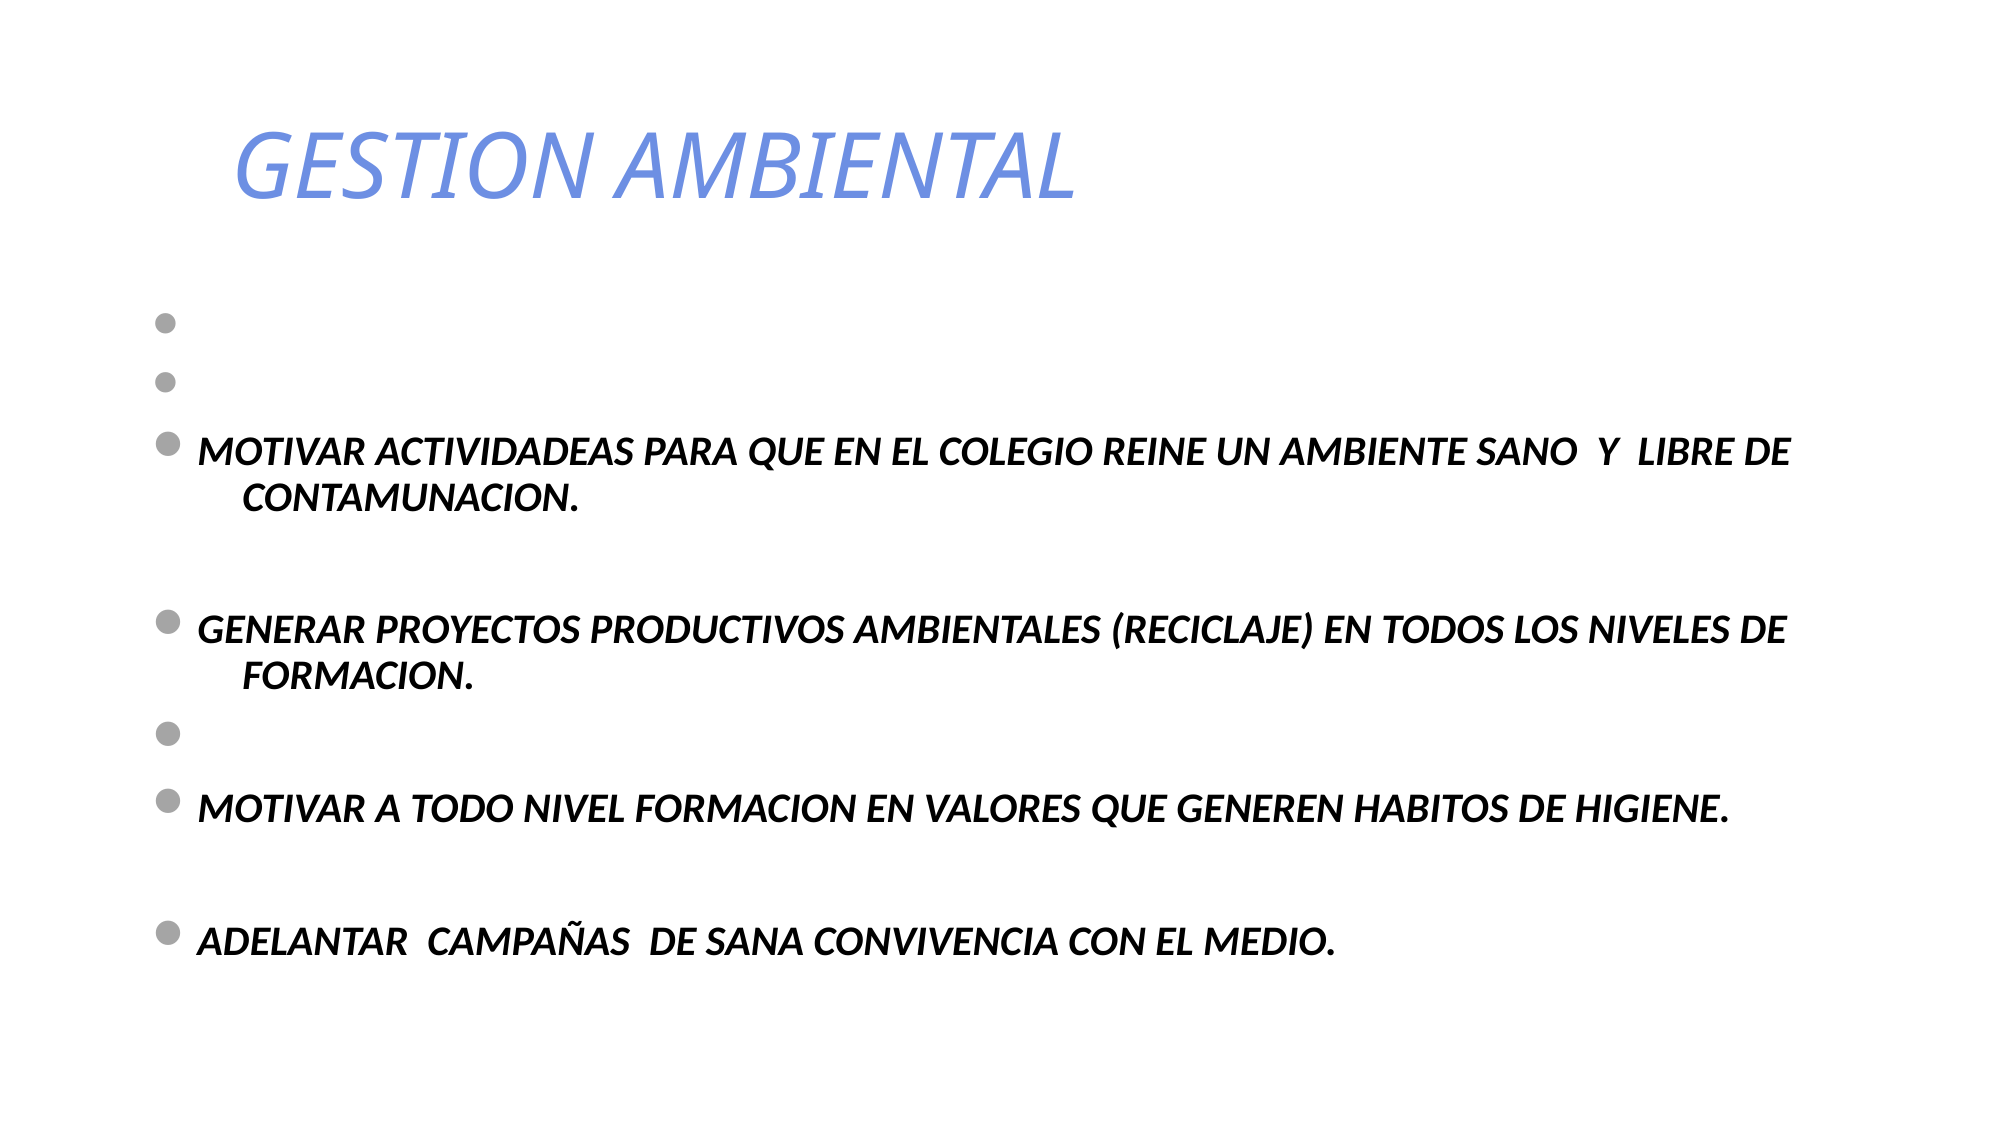

# GESTION AMBIENTAL
MOTIVAR ACTIVIDADEAS PARA QUE EN EL COLEGIO REINE UN AMBIENTE SANO Y LIBRE DE CONTAMUNACION.
GENERAR PROYECTOS PRODUCTIVOS AMBIENTALES (RECICLAJE) EN TODOS LOS NIVELES DE FORMACION.
MOTIVAR A TODO NIVEL FORMACION EN VALORES QUE GENEREN HABITOS DE HIGIENE.
ADELANTAR CAMPAÑAS DE SANA CONVIVENCIA CON EL MEDIO.